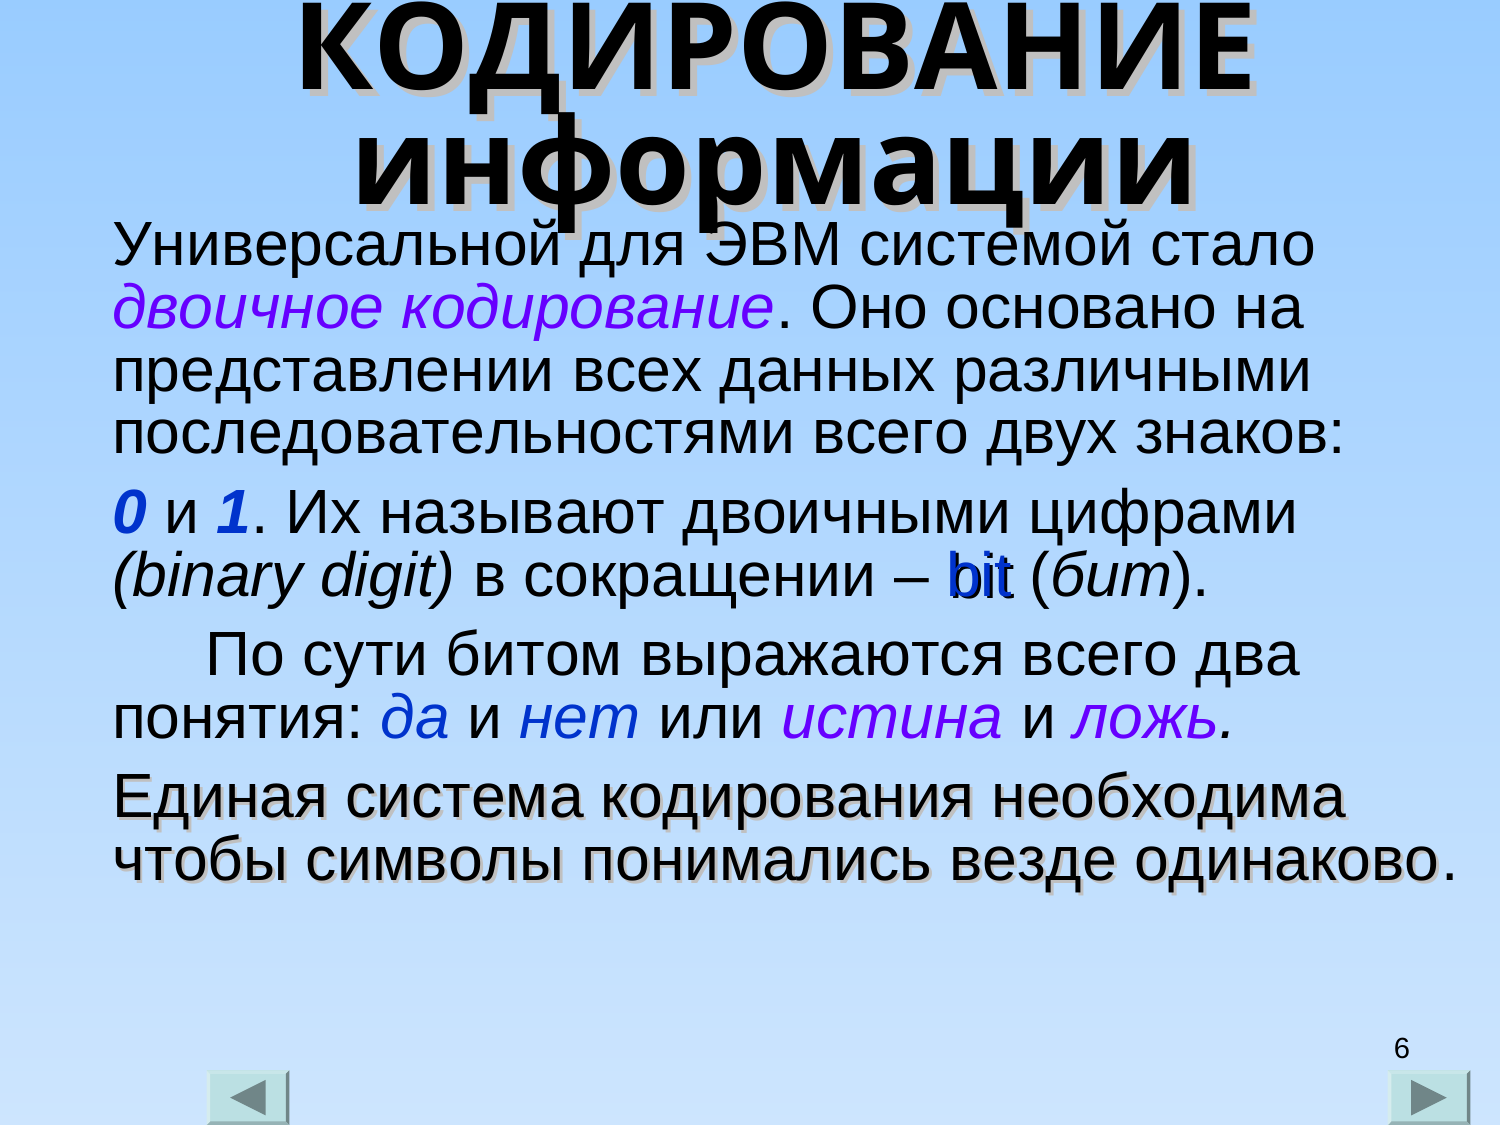

# КОДИРОВАНИЕ информации
	Универсальной для ЭВМ системой стало двоичное кодирование. Оно основано на представлении всех данных различными последовательностями всего двух знаков:
	0 и 1. Их называют двоичными цифрами (binary digit) в сокращении – bit (бит).
		По сути битом выражаются всего два понятия: да и нет или истина и ложь.
	Единая система кодирования необходима чтобы символы понимались везде одинаково.
6